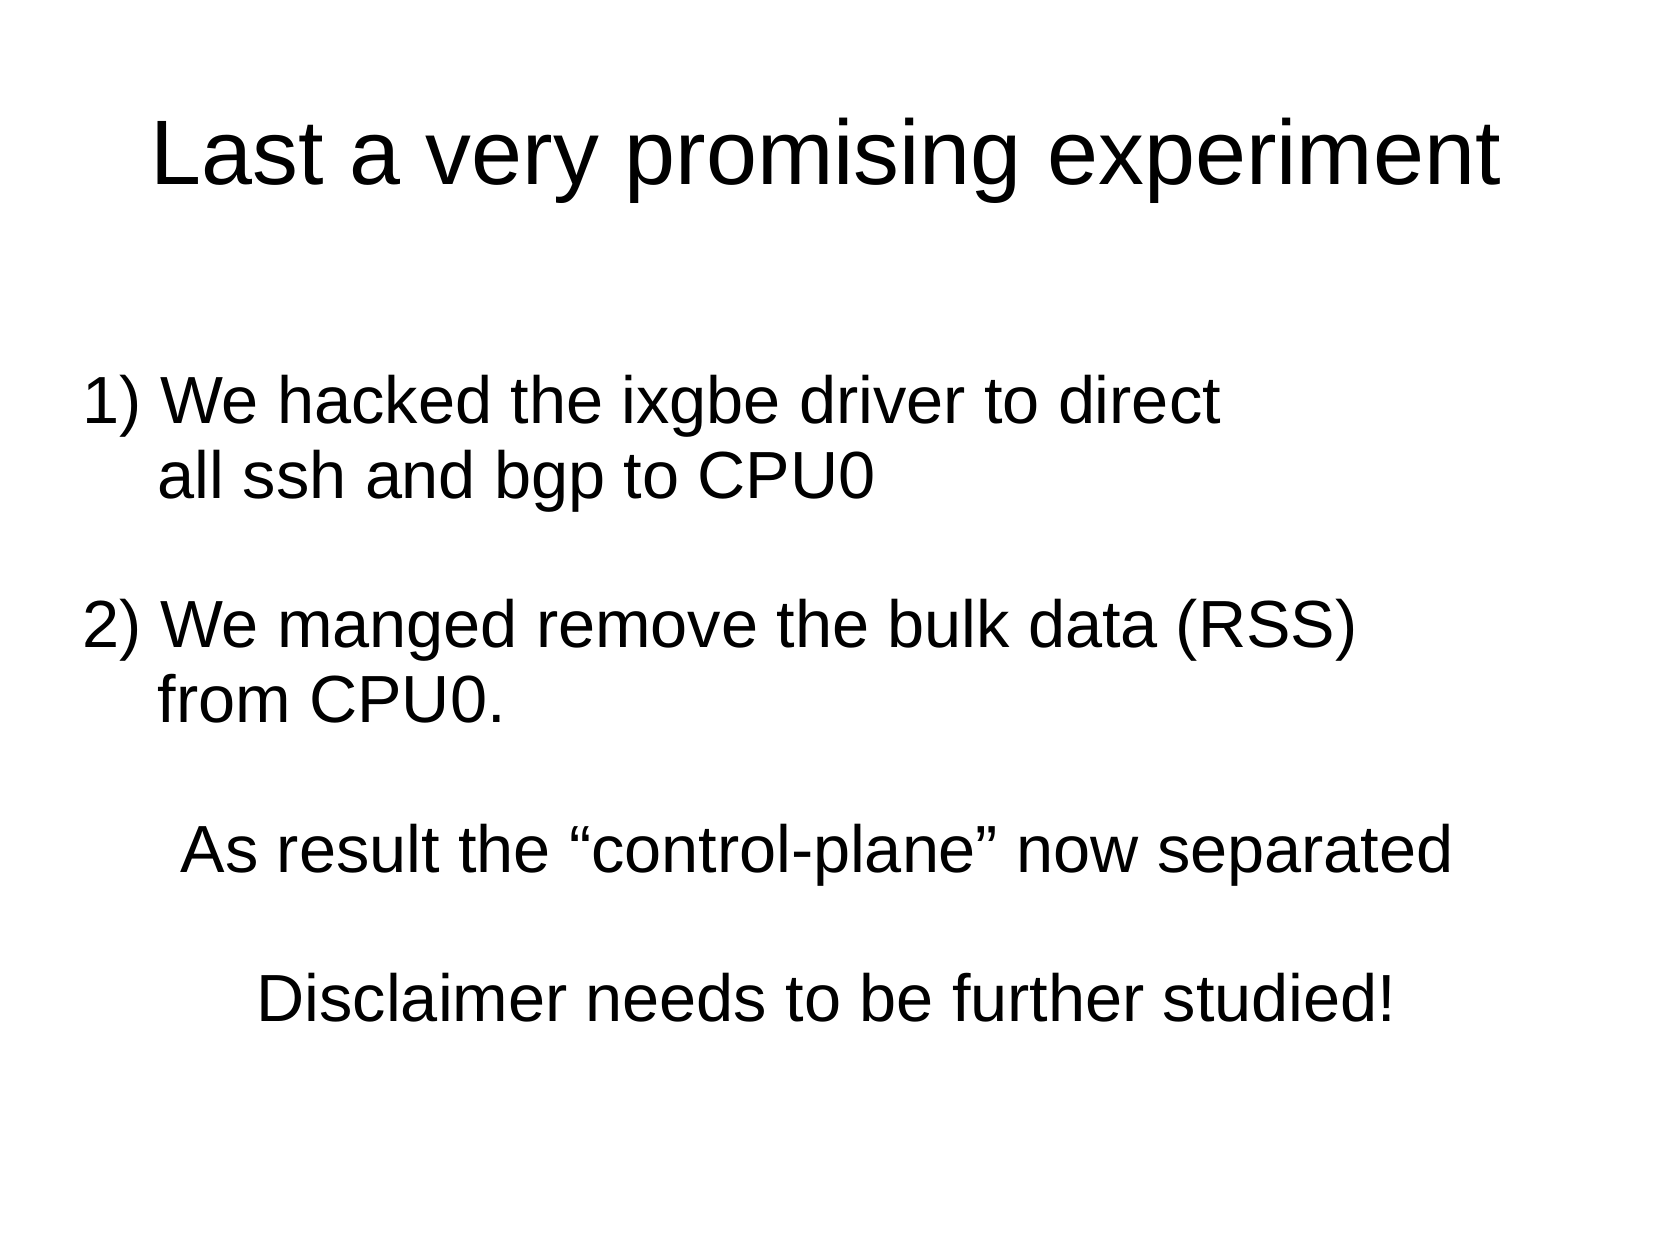

# Last a very promising experiment
1) We hacked the ixgbe driver to direct
	all ssh and bgp to CPU0
2) We manged remove the bulk data (RSS)
	from CPU0.
As result the “control-plane” now separated
Disclaimer needs to be further studied!